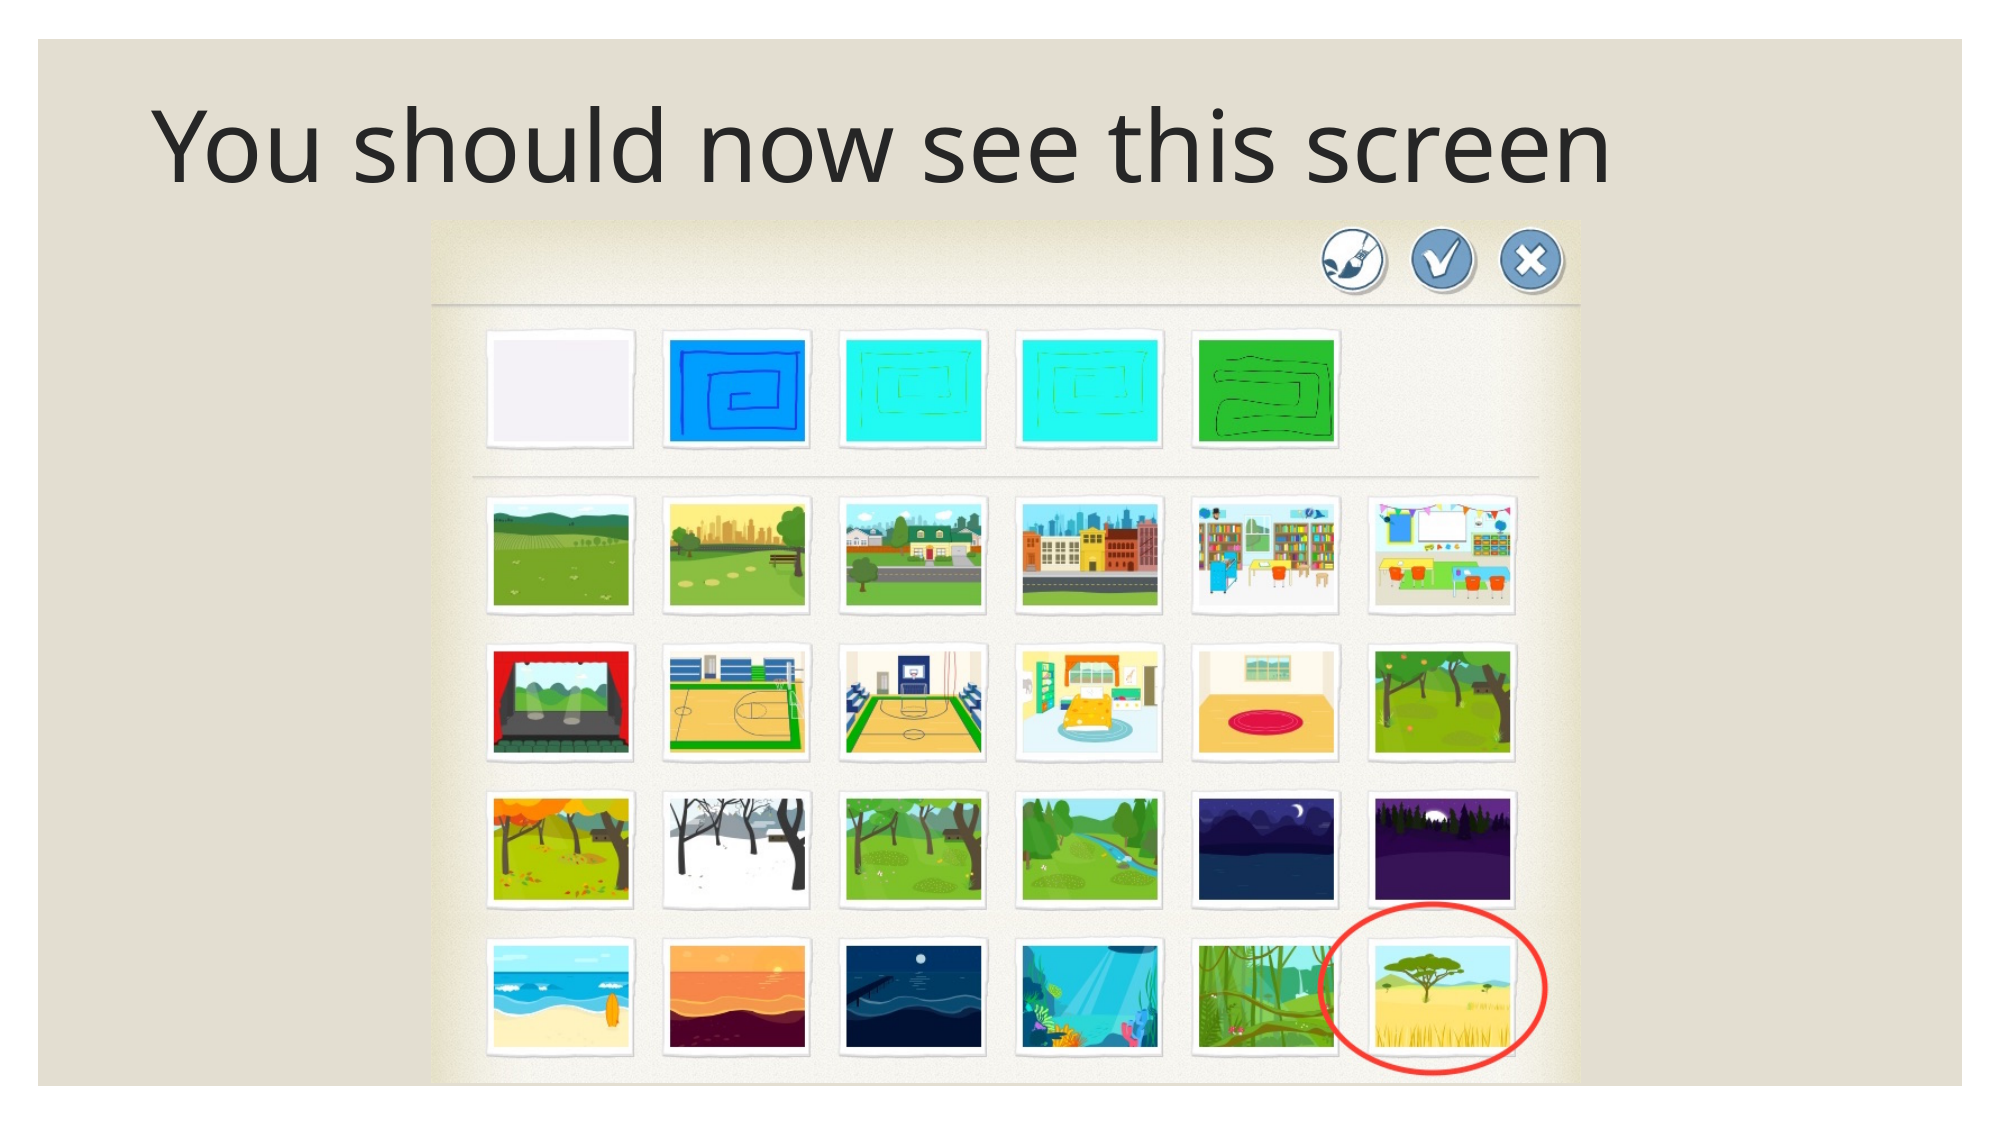

# You should now see this screen